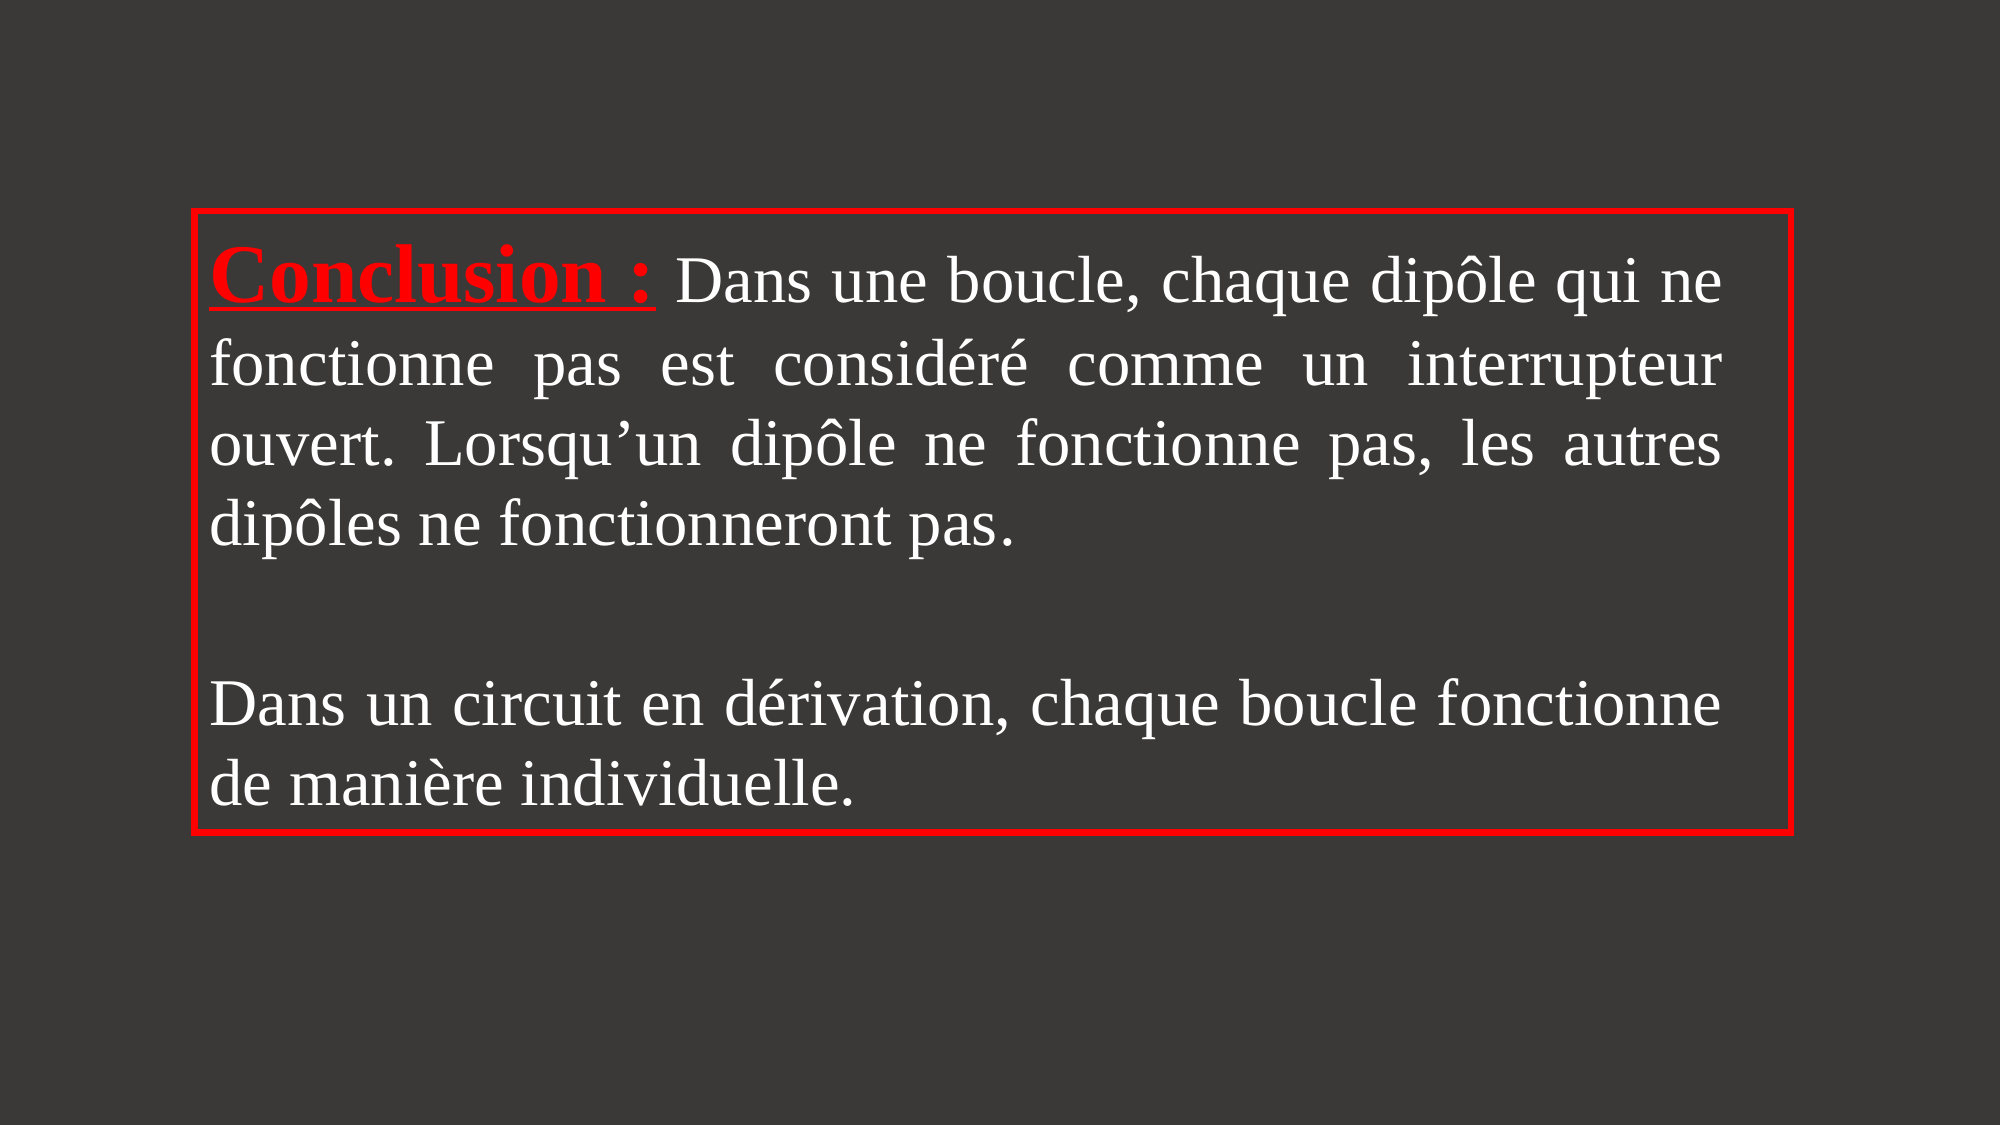

Conclusion : Dans une boucle, chaque dipôle qui ne fonctionne pas est considéré comme un interrupteur ouvert. Lorsqu’un dipôle ne fonctionne pas, les autres dipôles ne fonctionneront pas.
Dans un circuit en dérivation, chaque boucle fonctionne de manière individuelle.